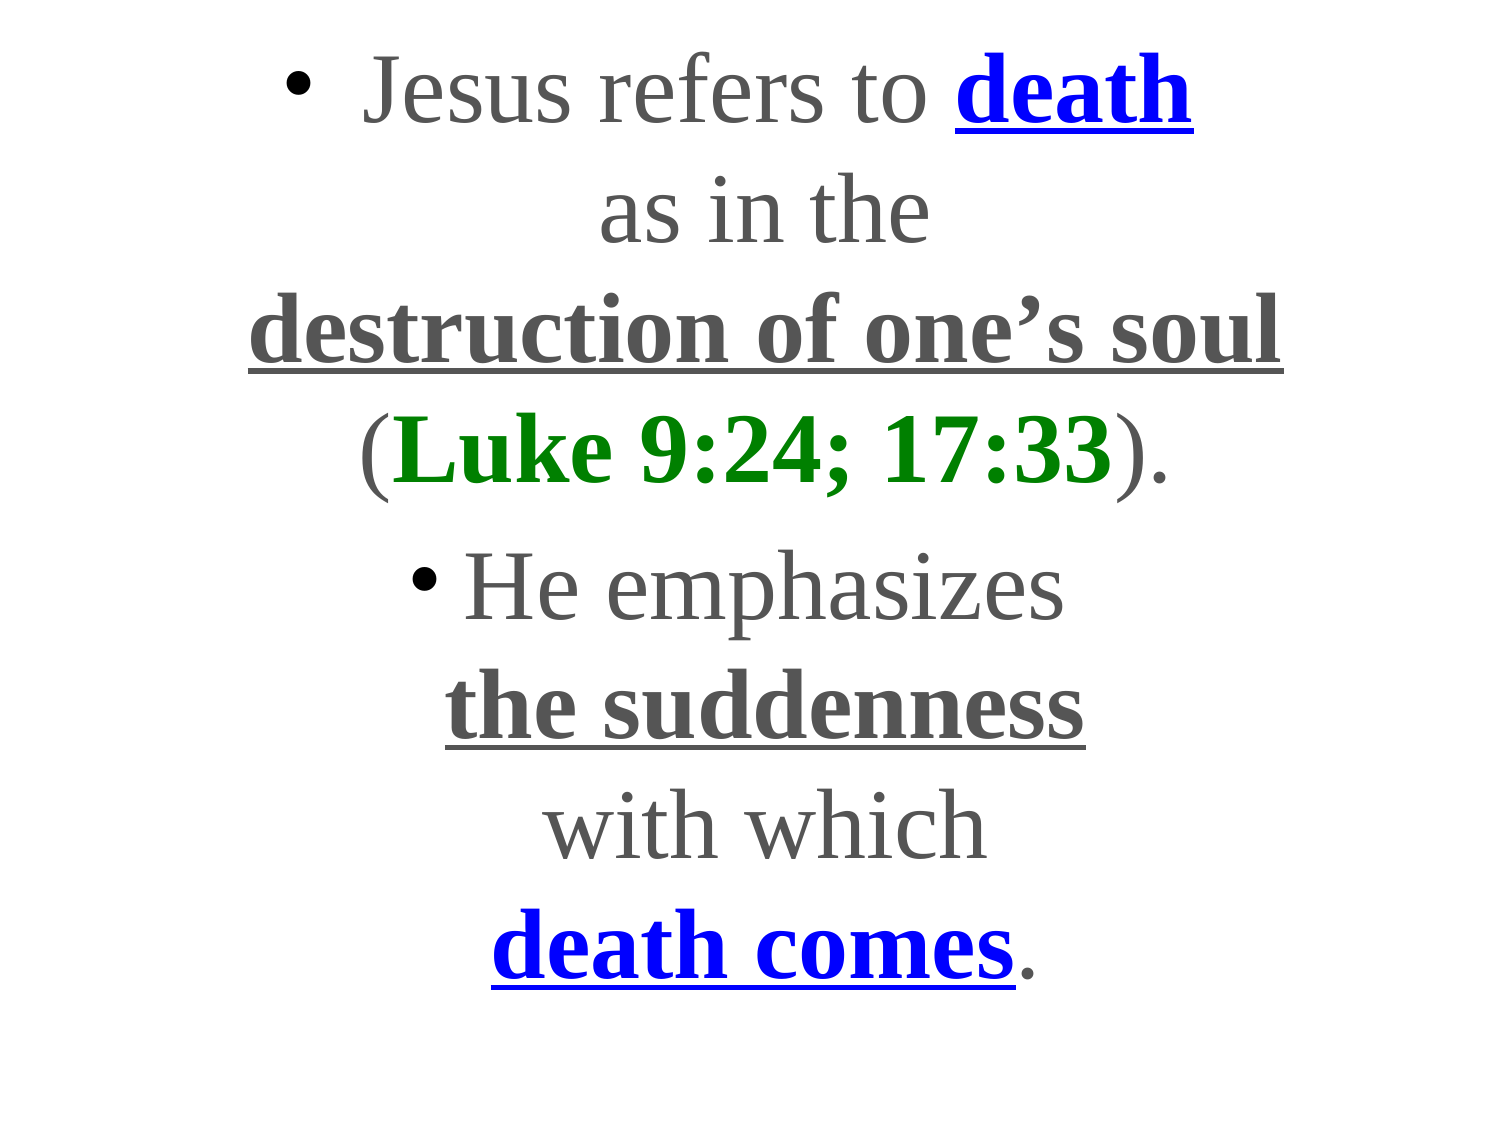

# Jesus refers to death as in the destruction of one’s soul (Luke 9:24; 17:33).
He emphasizes
the suddenness
with which
death comes.